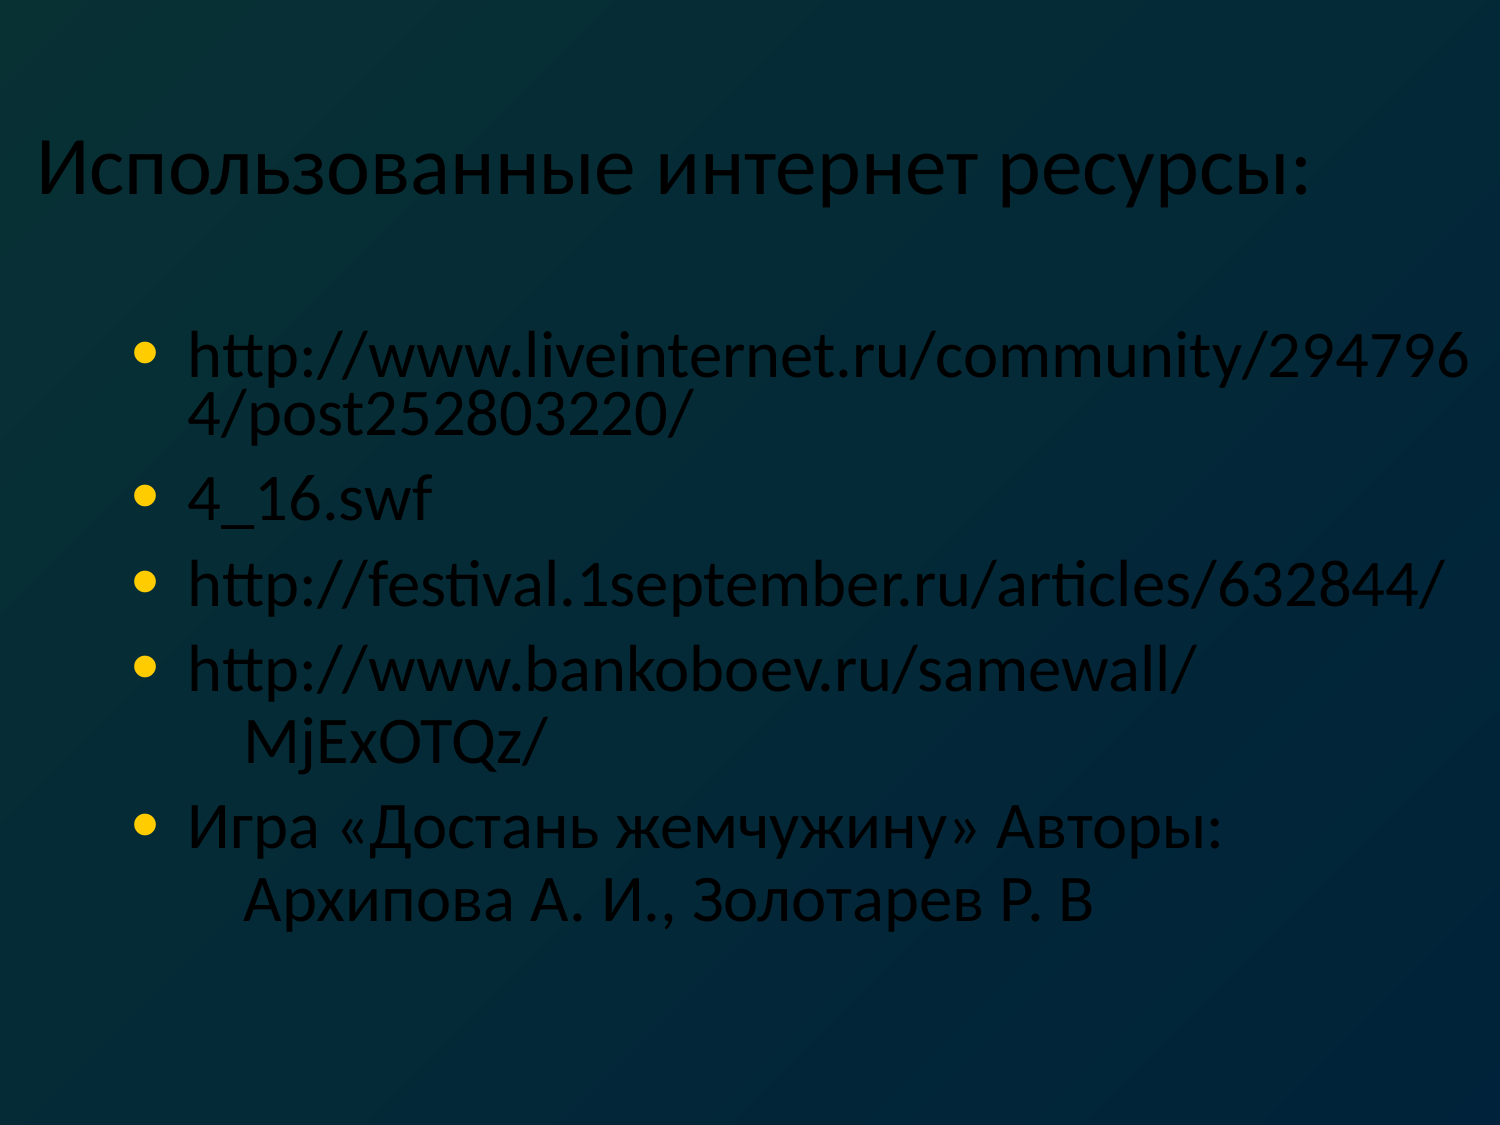

# Использованные интернет ресурсы:
http://www.liveinternet.ru/community/2947964/post252803220/
4_16.swf
http://festival.1september.ru/articles/632844/
http://www.bankoboev.ru/samewall/MjExOTQz/
Игра «Достань жемчужину» Авторы: Архипова А. И., Золотарев Р. В